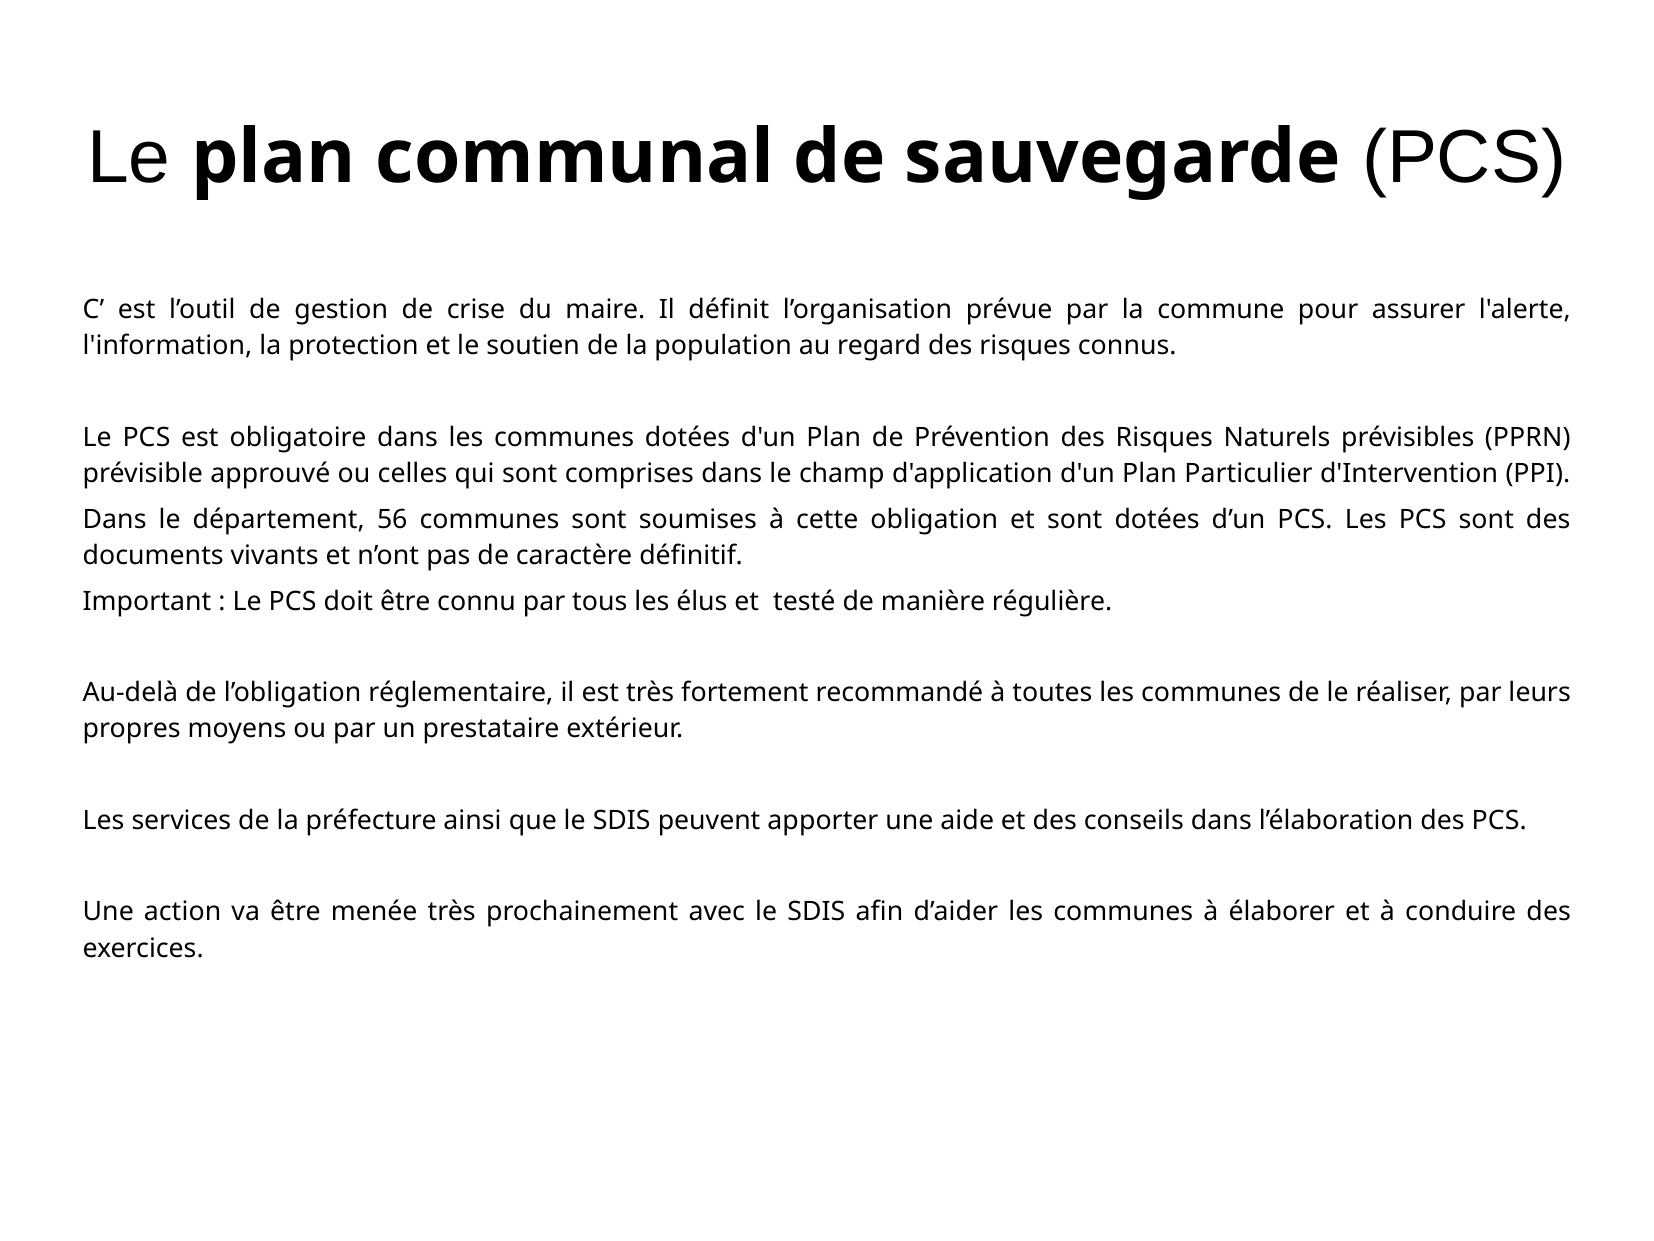

# Le plan communal de sauvegarde (PCS)
C’ est l’outil de gestion de crise du maire. Il définit l’organisation prévue par la commune pour assurer l'alerte, l'information, la protection et le soutien de la population au regard des risques connus.
Le PCS est obligatoire dans les communes dotées d'un Plan de Prévention des Risques Naturels prévisibles (PPRN) prévisible approuvé ou celles qui sont comprises dans le champ d'application d'un Plan Particulier d'Intervention (PPI).
Dans le département, 56 communes sont soumises à cette obligation et sont dotées d’un PCS. Les PCS sont des documents vivants et n’ont pas de caractère définitif.
Important : Le PCS doit être connu par tous les élus et testé de manière régulière.
Au-delà de l’obligation réglementaire, il est très fortement recommandé à toutes les communes de le réaliser, par leurs propres moyens ou par un prestataire extérieur.
Les services de la préfecture ainsi que le SDIS peuvent apporter une aide et des conseils dans l’élaboration des PCS.
Une action va être menée très prochainement avec le SDIS afin d’aider les communes à élaborer et à conduire des exercices.